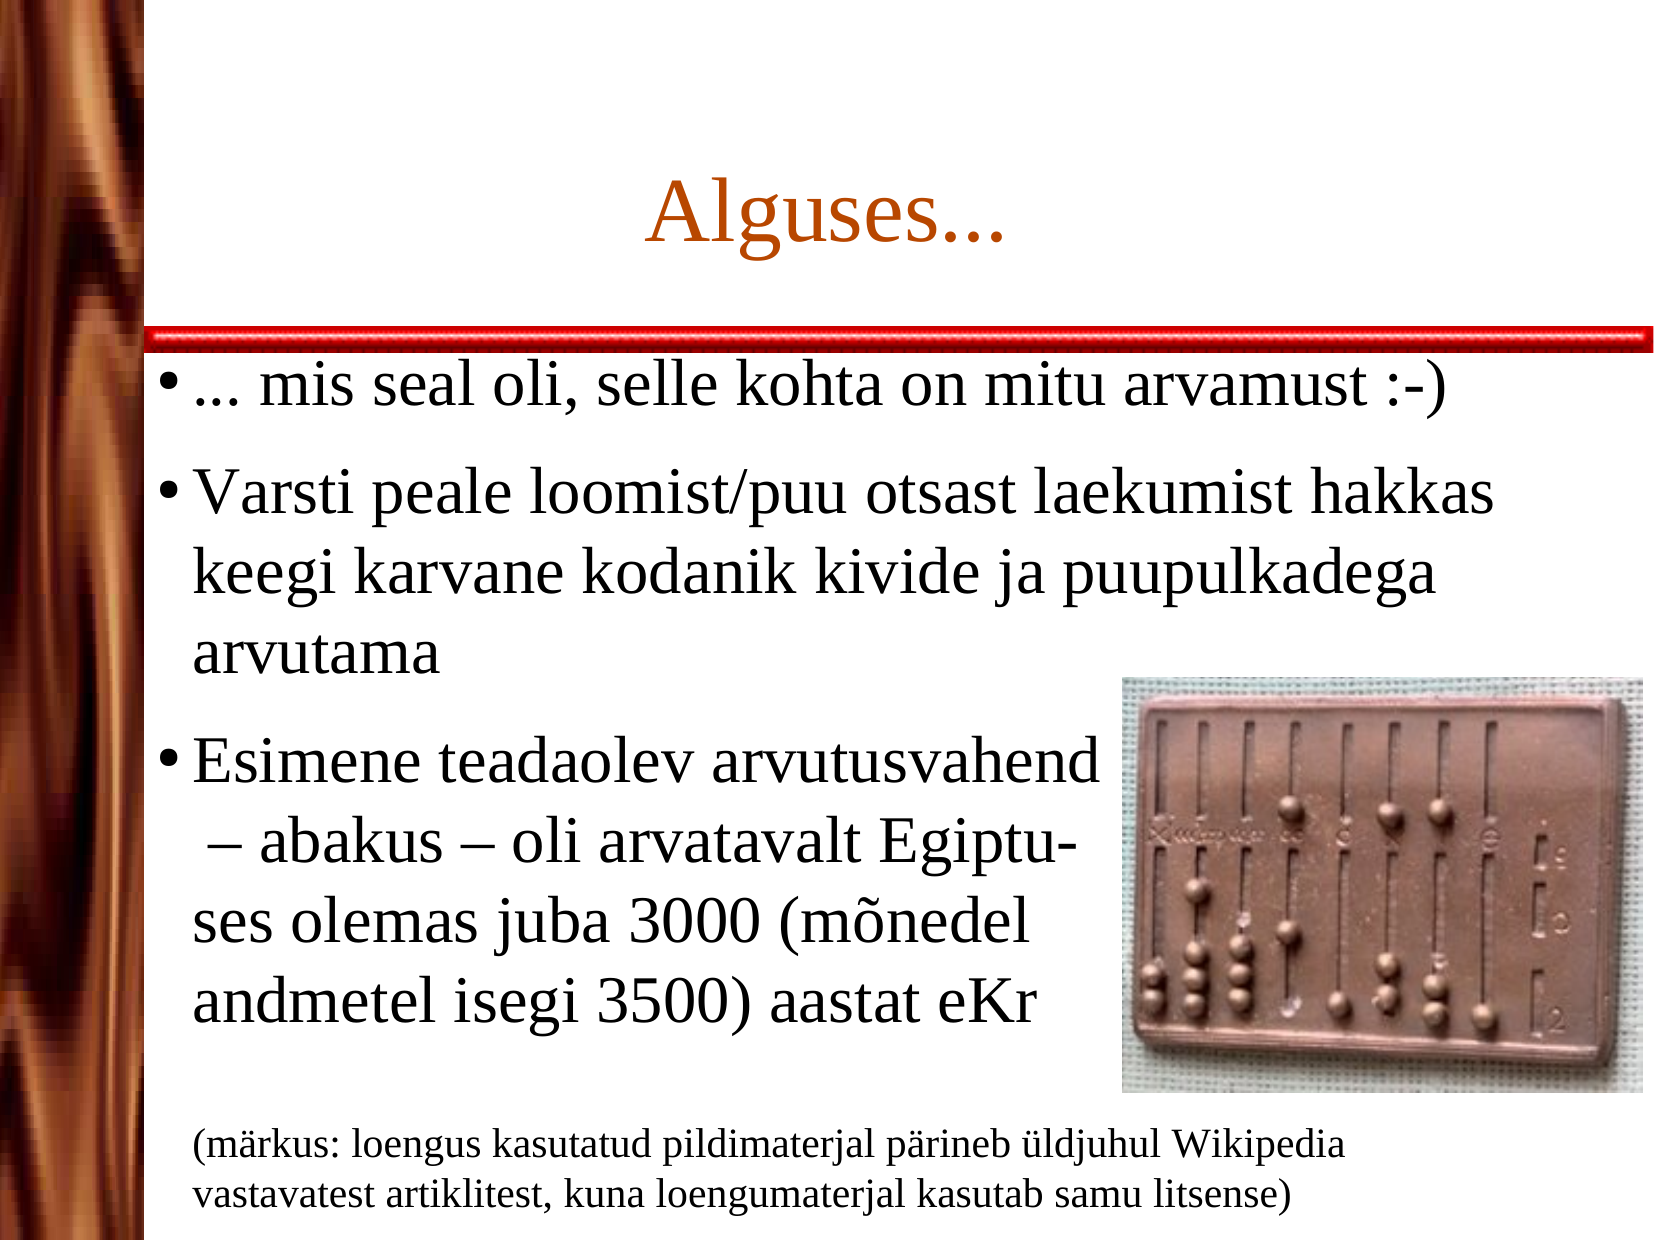

# Alguses...
... mis seal oli, selle kohta on mitu arvamust :-)
Varsti peale loomist/puu otsast laekumist hakkas keegi karvane kodanik kivide ja puupulkadega arvutama
Esimene teadaolev arvutusvahend
 – abakus – oli arvatavalt Egiptu-
ses olemas juba 3000 (mõnedel
andmetel isegi 3500) aastat eKr
(märkus: loengus kasutatud pildimaterjal pärineb üldjuhul Wikipedia vastavatest artiklitest, kuna loengumaterjal kasutab samu litsense)